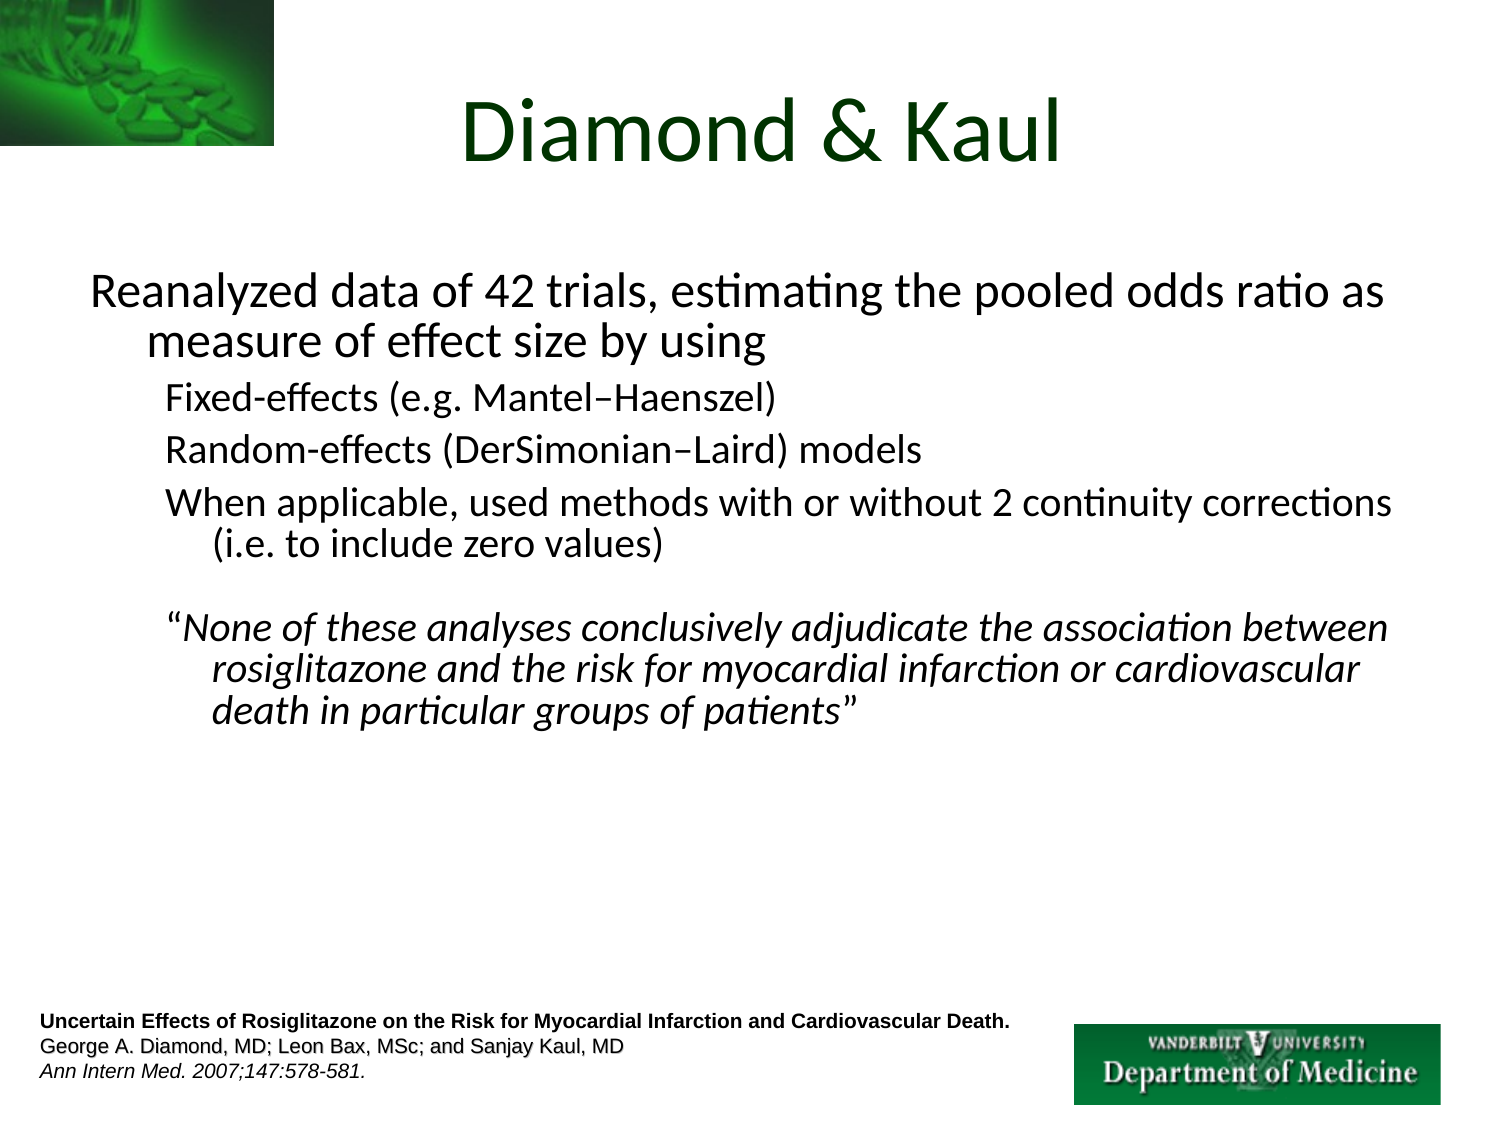

Diamond & Kaul
# Reanalyzed data of 42 trials, estimating the pooled odds ratio as measure of effect size by using
Fixed-effects (e.g. Mantel–Haenszel)
Random-effects (DerSimonian–Laird) models
When applicable, used methods with or without 2 continuity corrections (i.e. to include zero values)
“None of these analyses conclusively adjudicate the association between rosiglitazone and the risk for myocardial infarction or cardiovascular death in particular groups of patients”
Uncertain Effects of Rosiglitazone on the Risk for Myocardial Infarction and Cardiovascular Death. George A. Diamond, MD; Leon Bax, MSc; and Sanjay Kaul, MD
Ann Intern Med. 2007;147:578-581.